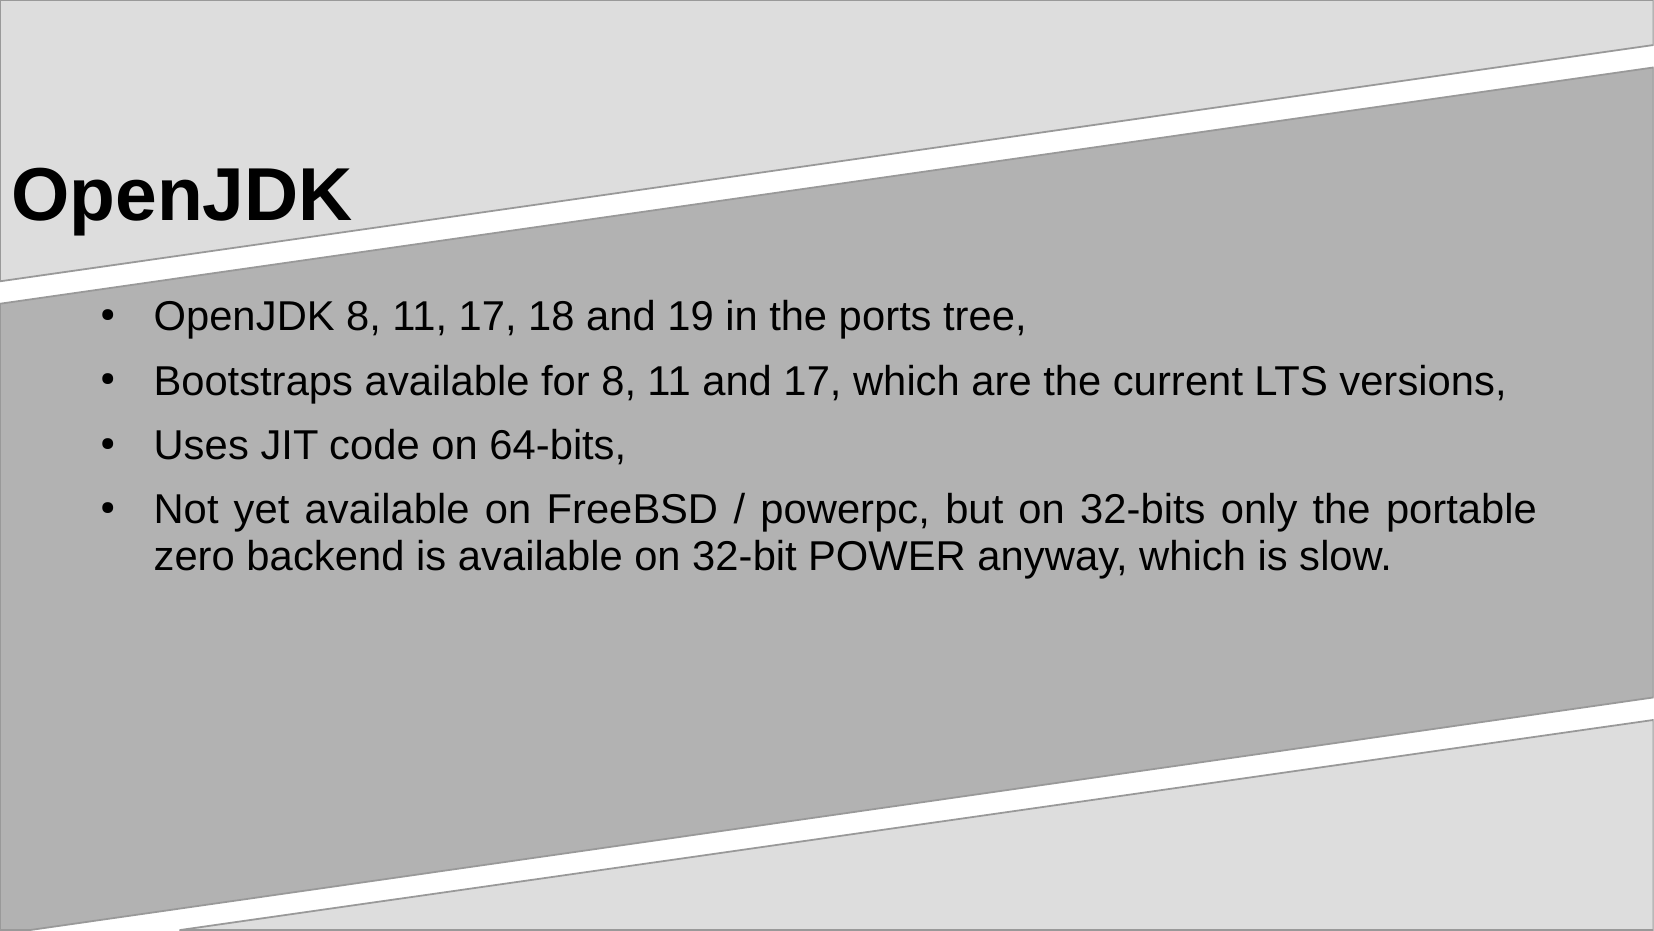

# OpenJDK
OpenJDK 8, 11, 17, 18 and 19 in the ports tree,
Bootstraps available for 8, 11 and 17, which are the current LTS versions,
Uses JIT code on 64-bits,
Not yet available on FreeBSD / powerpc, but on 32-bits only the portable zero backend is available on 32-bit POWER anyway, which is slow.